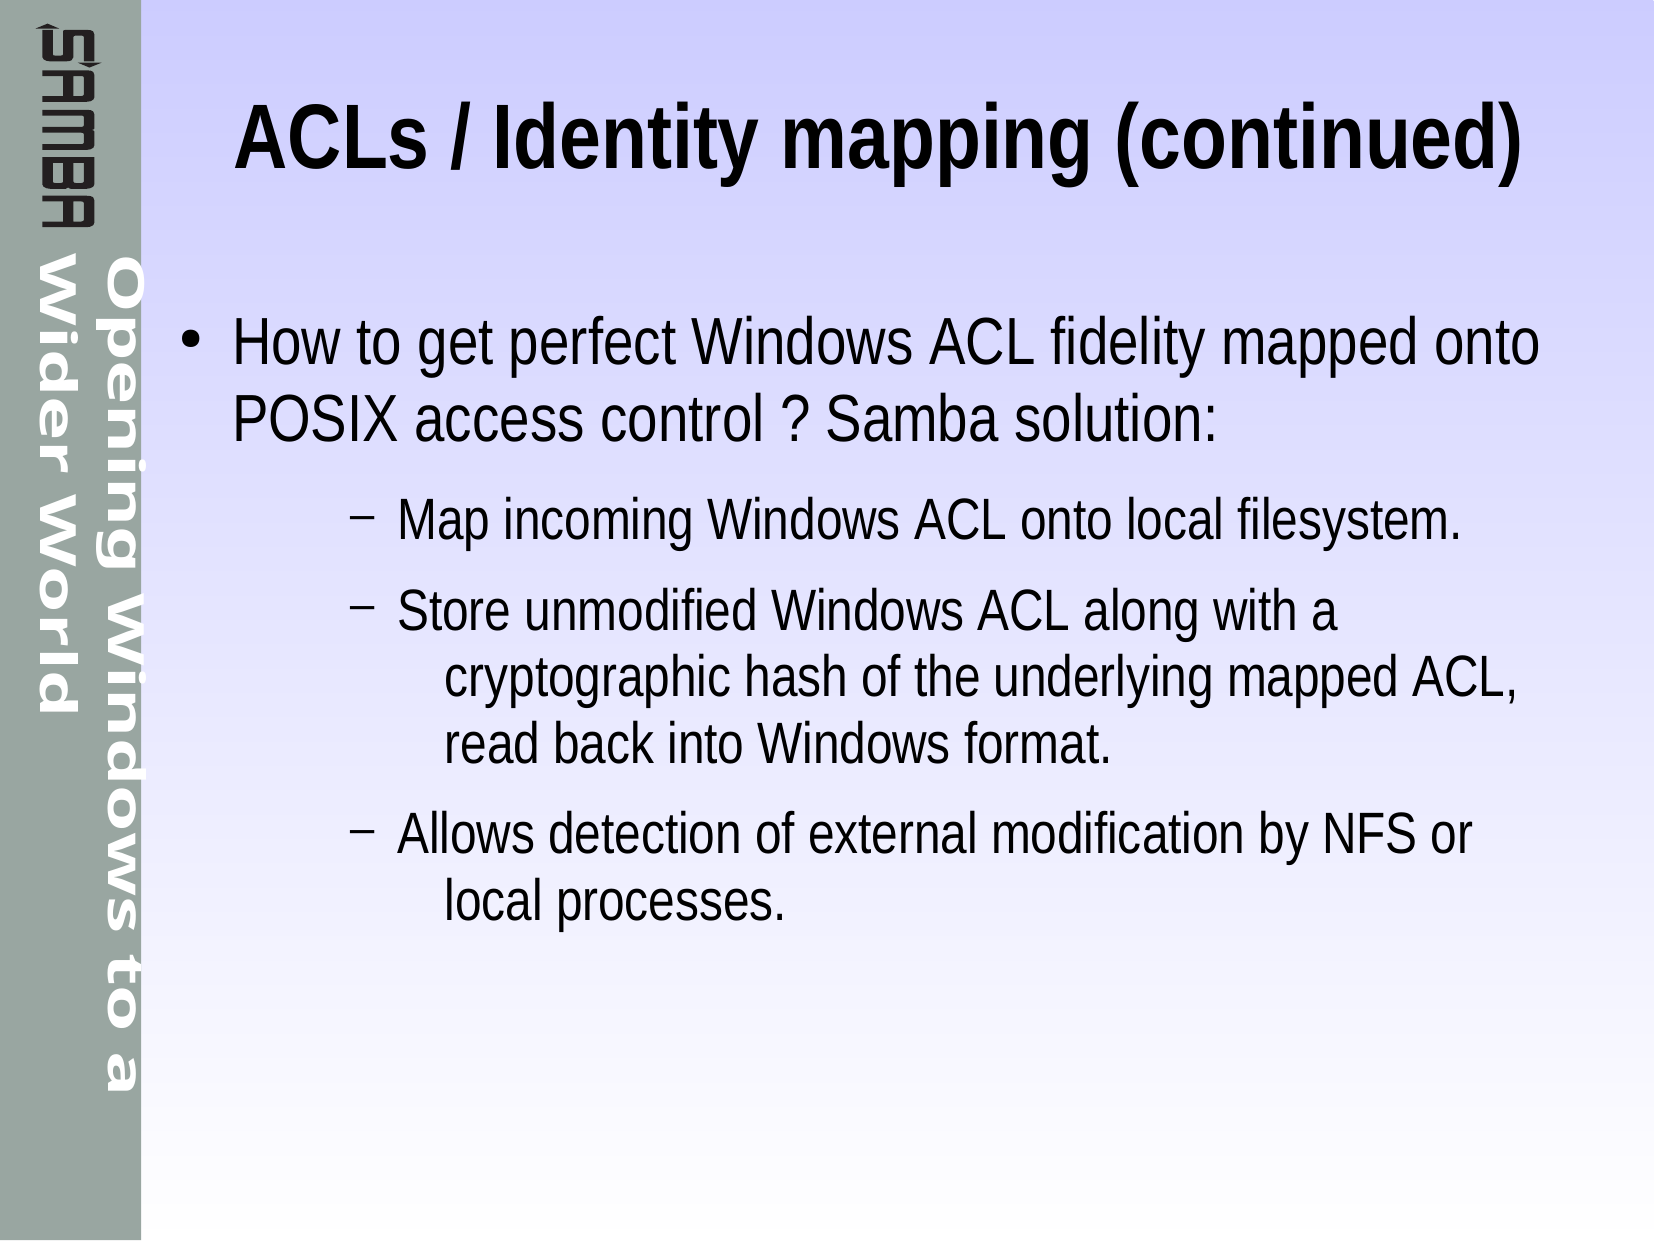

# ACLs / Identity mapping (continued)
How to get perfect Windows ACL fidelity mapped onto POSIX access control ? Samba solution:
Map incoming Windows ACL onto local filesystem.
Store unmodified Windows ACL along with a cryptographic hash of the underlying mapped ACL, read back into Windows format.
Allows detection of external modification by NFS or local processes.